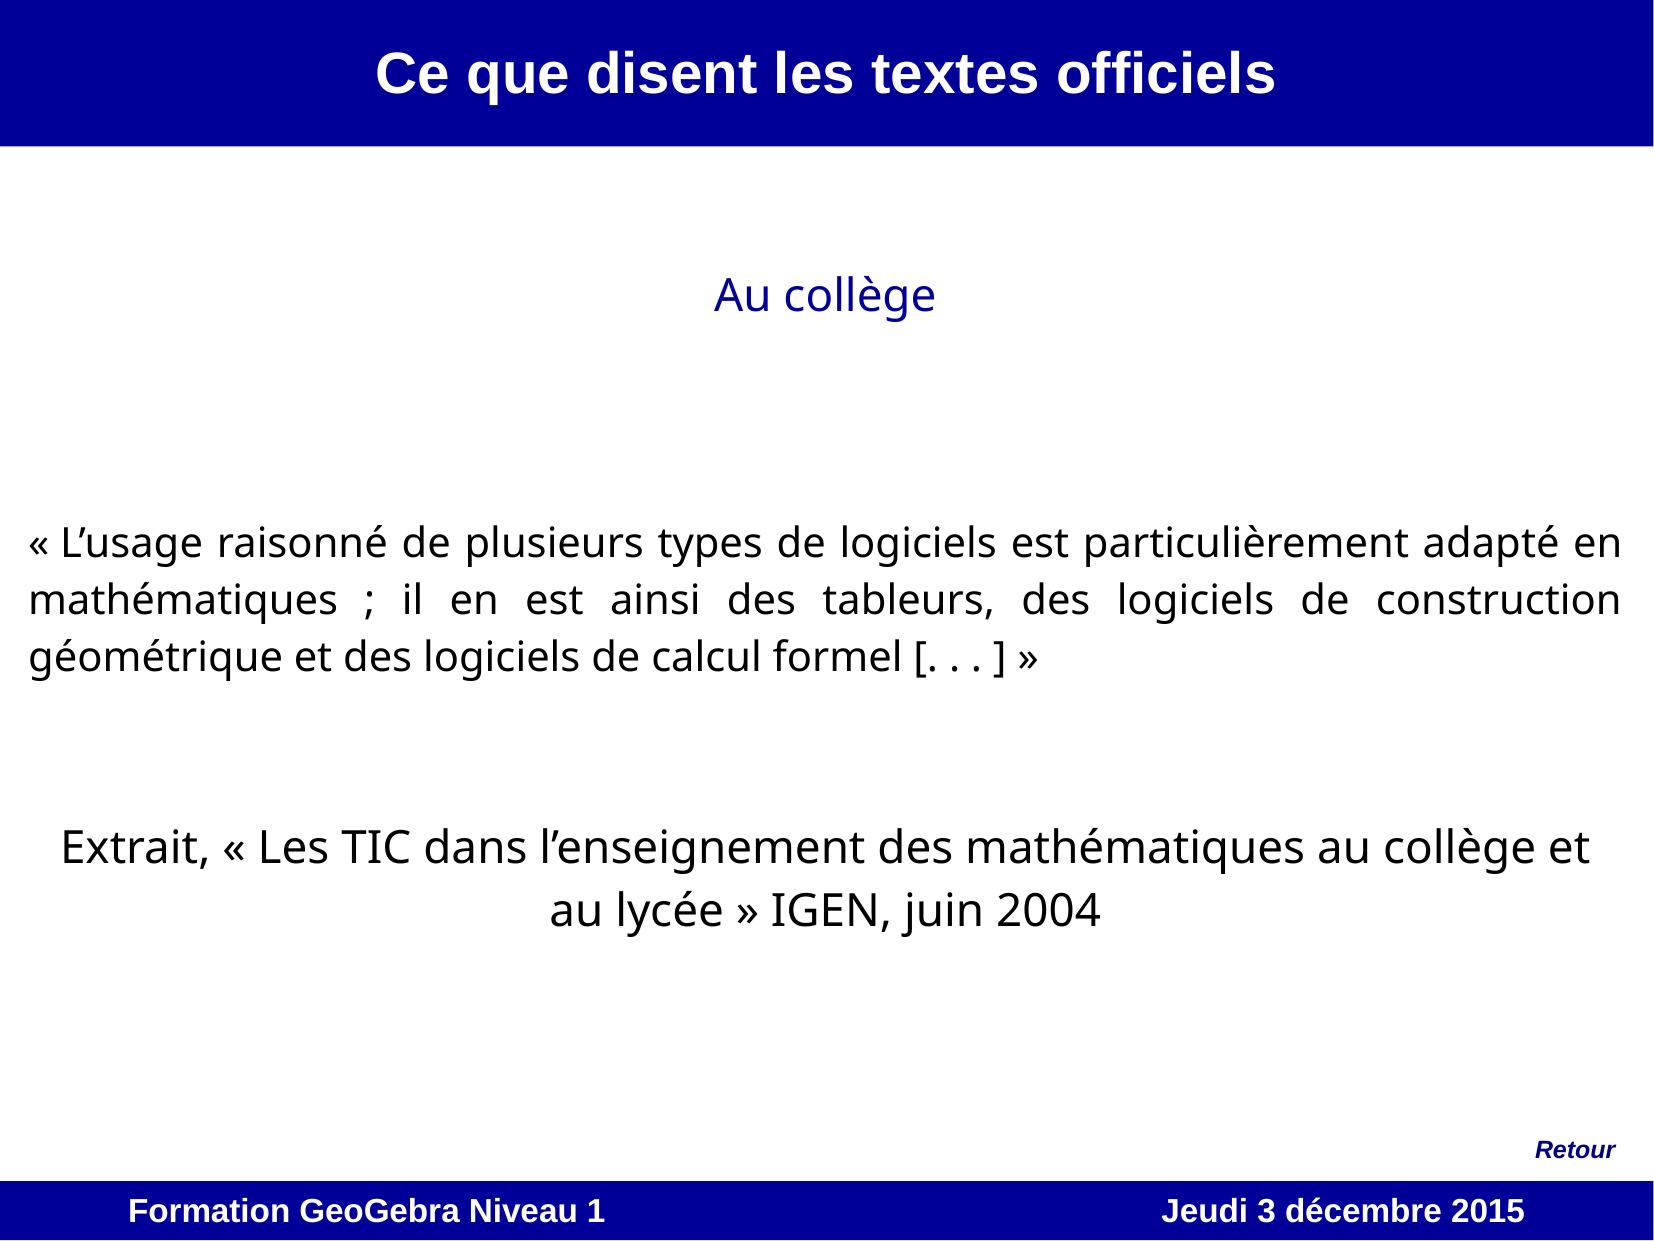

# Ce que disent les textes officiels
Au collège
« L’usage raisonné de plusieurs types de logiciels est particulièrement adapté en mathématiques ; il en est ainsi des tableurs, des logiciels de construction géométrique et des logiciels de calcul formel [. . . ] »
Extrait, « Les TIC dans l’enseignement des mathématiques au collège et au lycée » IGEN, juin 2004
Retour
Formation GeoGebra Niveau 1								Jeudi 3 décembre 2015